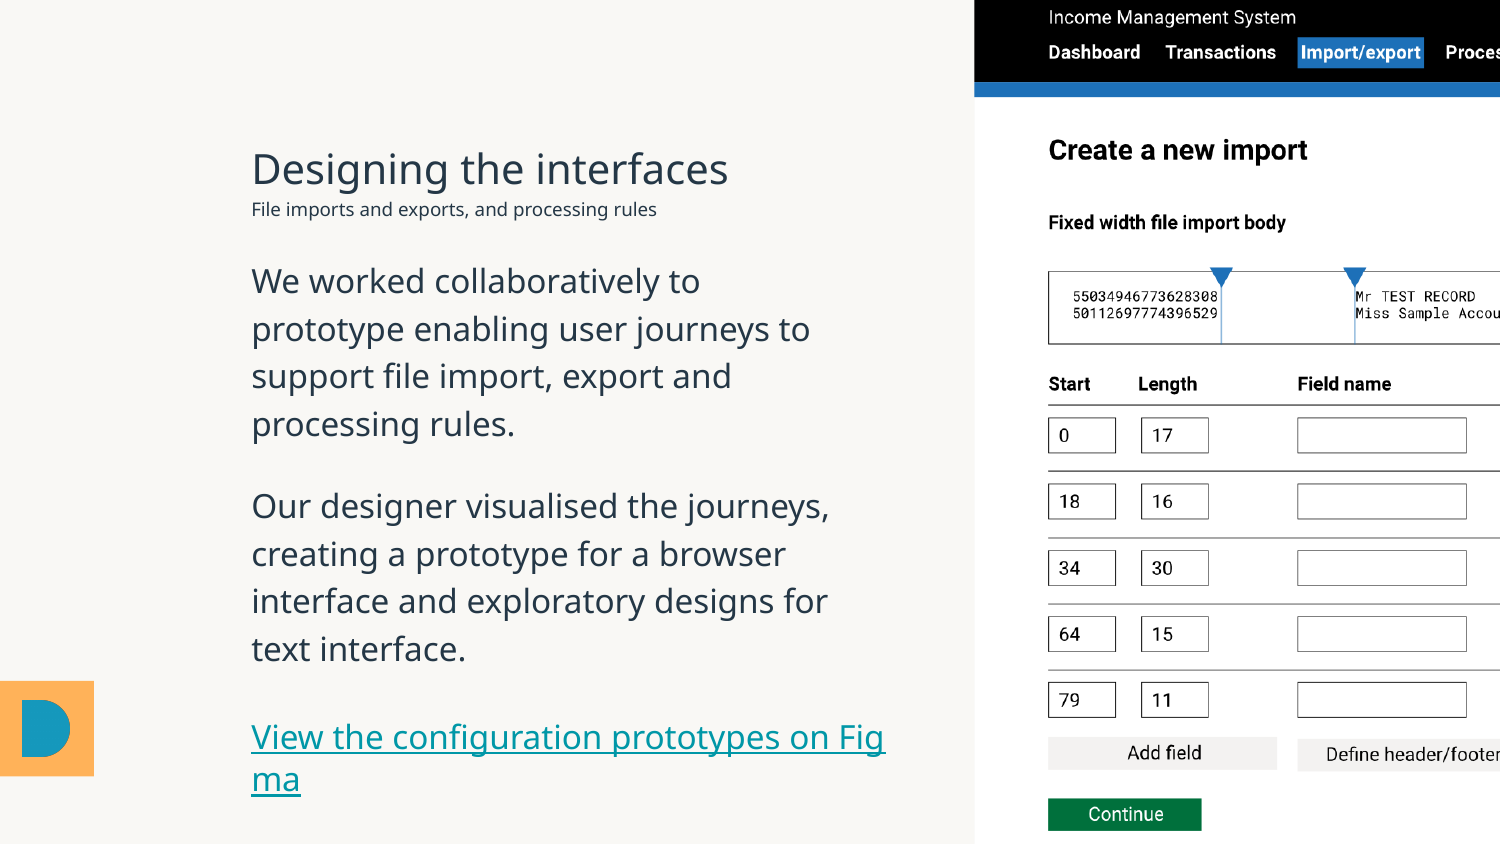

Designing the interfaces
File imports and exports, and processing rules
# We worked collaboratively to prototype enabling user journeys to support file import, export and processing rules.
Our designer visualised the journeys, creating a prototype for a browser interface and exploratory designs for text interface.
View the configuration prototypes on Figma